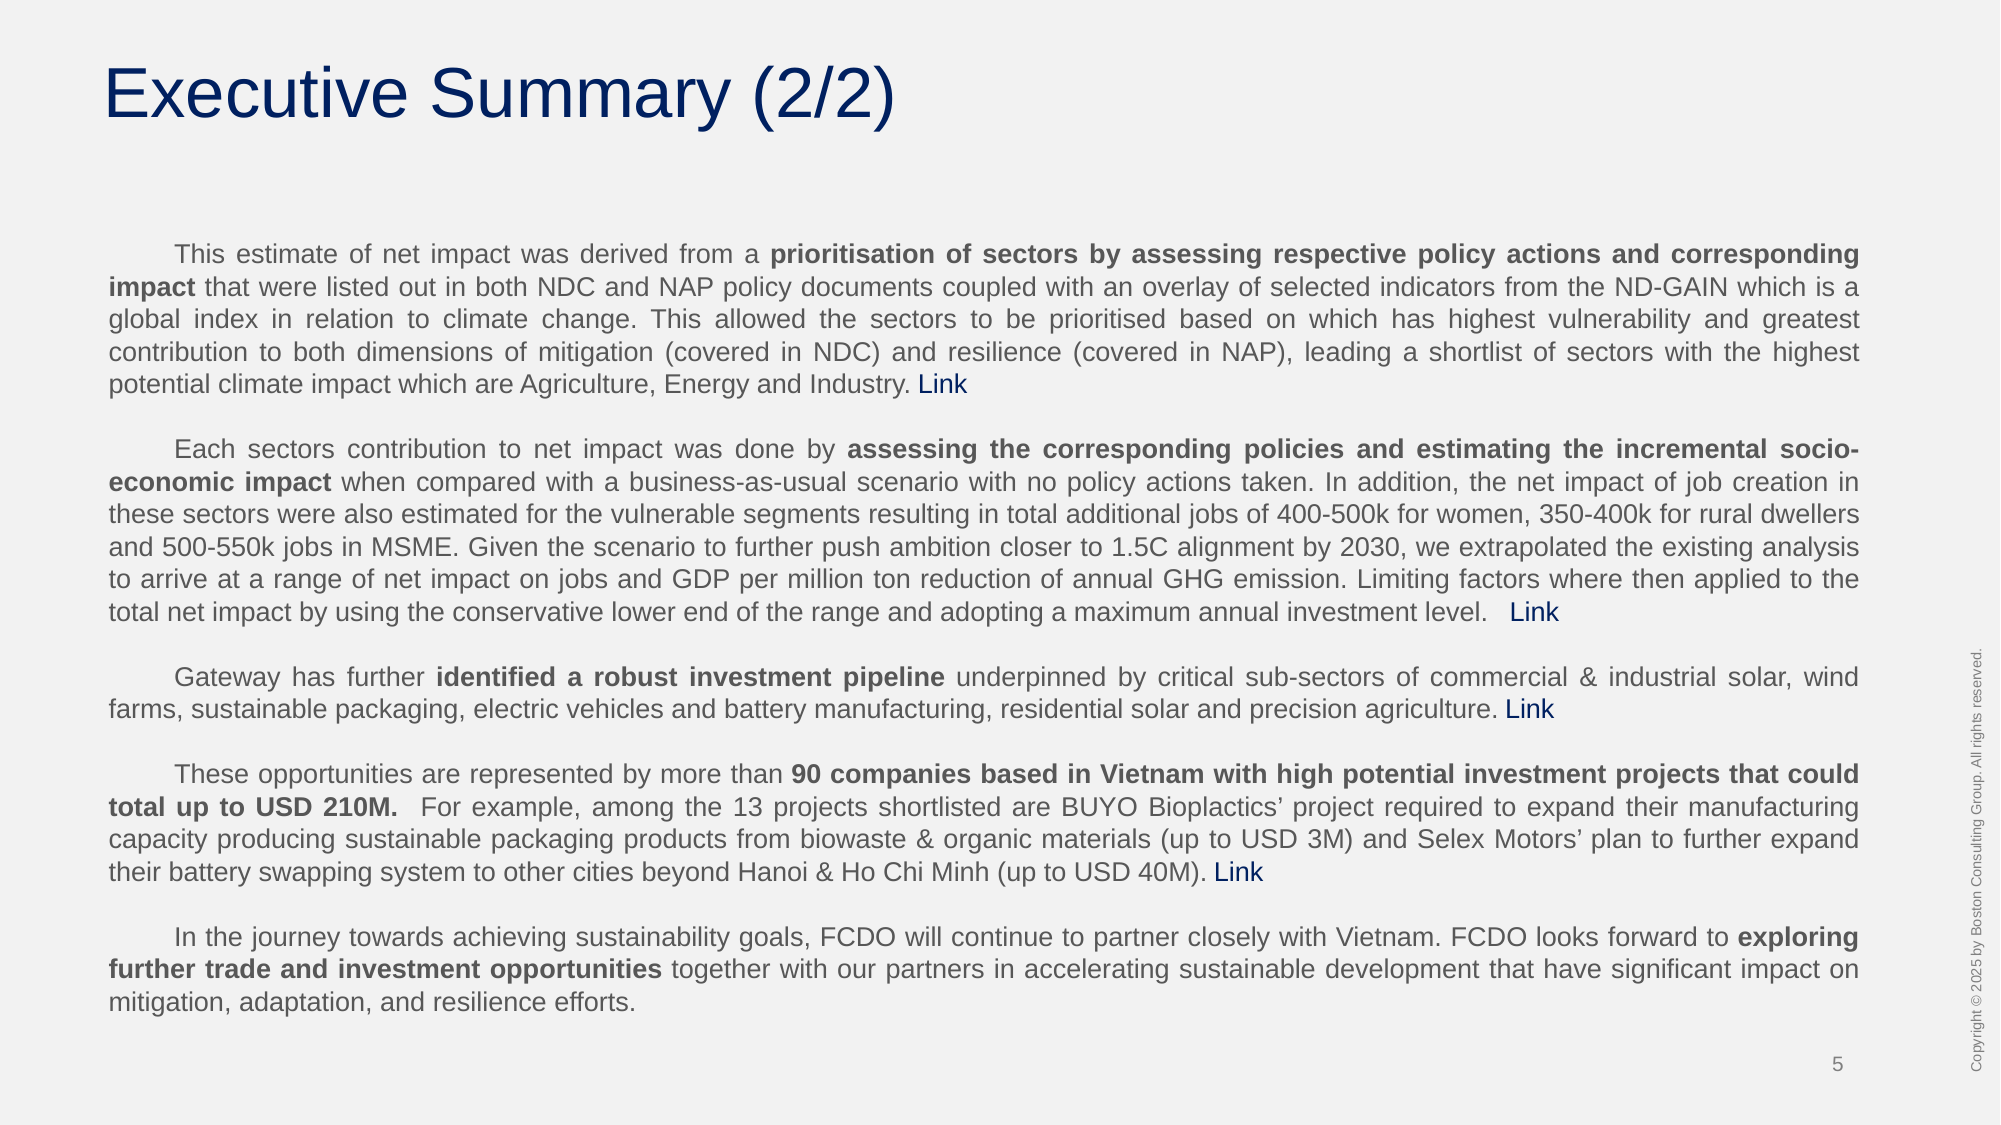

# Executive Summary (2/2)
This estimate of net impact was derived from a prioritisation of sectors by assessing respective policy actions and corresponding impact that were listed out in both NDC and NAP policy documents coupled with an overlay of selected indicators from the ND-GAIN which is a global index in relation to climate change. This allowed the sectors to be prioritised based on which has highest vulnerability and greatest contribution to both dimensions of mitigation (covered in NDC) and resilience (covered in NAP), leading a shortlist of sectors with the highest potential climate impact which are Agriculture, Energy and Industry. Link
Each sectors contribution to net impact was done by assessing the corresponding policies and estimating the incremental socio-economic impact when compared with a business-as-usual scenario with no policy actions taken. In addition, the net impact of job creation in these sectors were also estimated for the vulnerable segments resulting in total additional jobs of 400-500k for women, 350-400k for rural dwellers and 500-550k jobs in MSME. Given the scenario to further push ambition closer to 1.5C alignment by 2030, we extrapolated the existing analysis to arrive at a range of net impact on jobs and GDP per million ton reduction of annual GHG emission. Limiting factors where then applied to the total net impact by using the conservative lower end of the range and adopting a maximum annual investment level.   Link
Gateway has further identified a robust investment pipeline underpinned by critical sub-sectors of commercial & industrial solar, wind farms, sustainable packaging, electric vehicles and battery manufacturing, residential solar and precision agriculture. Link
These opportunities are represented by more than 90 companies based in Vietnam with high potential investment projects that could total up to USD 210M.   For example, among the 13 projects shortlisted are BUYO Bioplactics’ project required to expand their manufacturing capacity producing sustainable packaging products from biowaste & organic materials (up to USD 3M) and Selex Motors’ plan to further expand their battery swapping system to other cities beyond Hanoi & Ho Chi Minh (up to USD 40M). Link
In the journey towards achieving sustainability goals, FCDO will continue to partner closely with Vietnam. FCDO looks forward to exploring further trade and investment opportunities together with our partners in accelerating sustainable development that have significant impact on mitigation, adaptation, and resilience efforts.